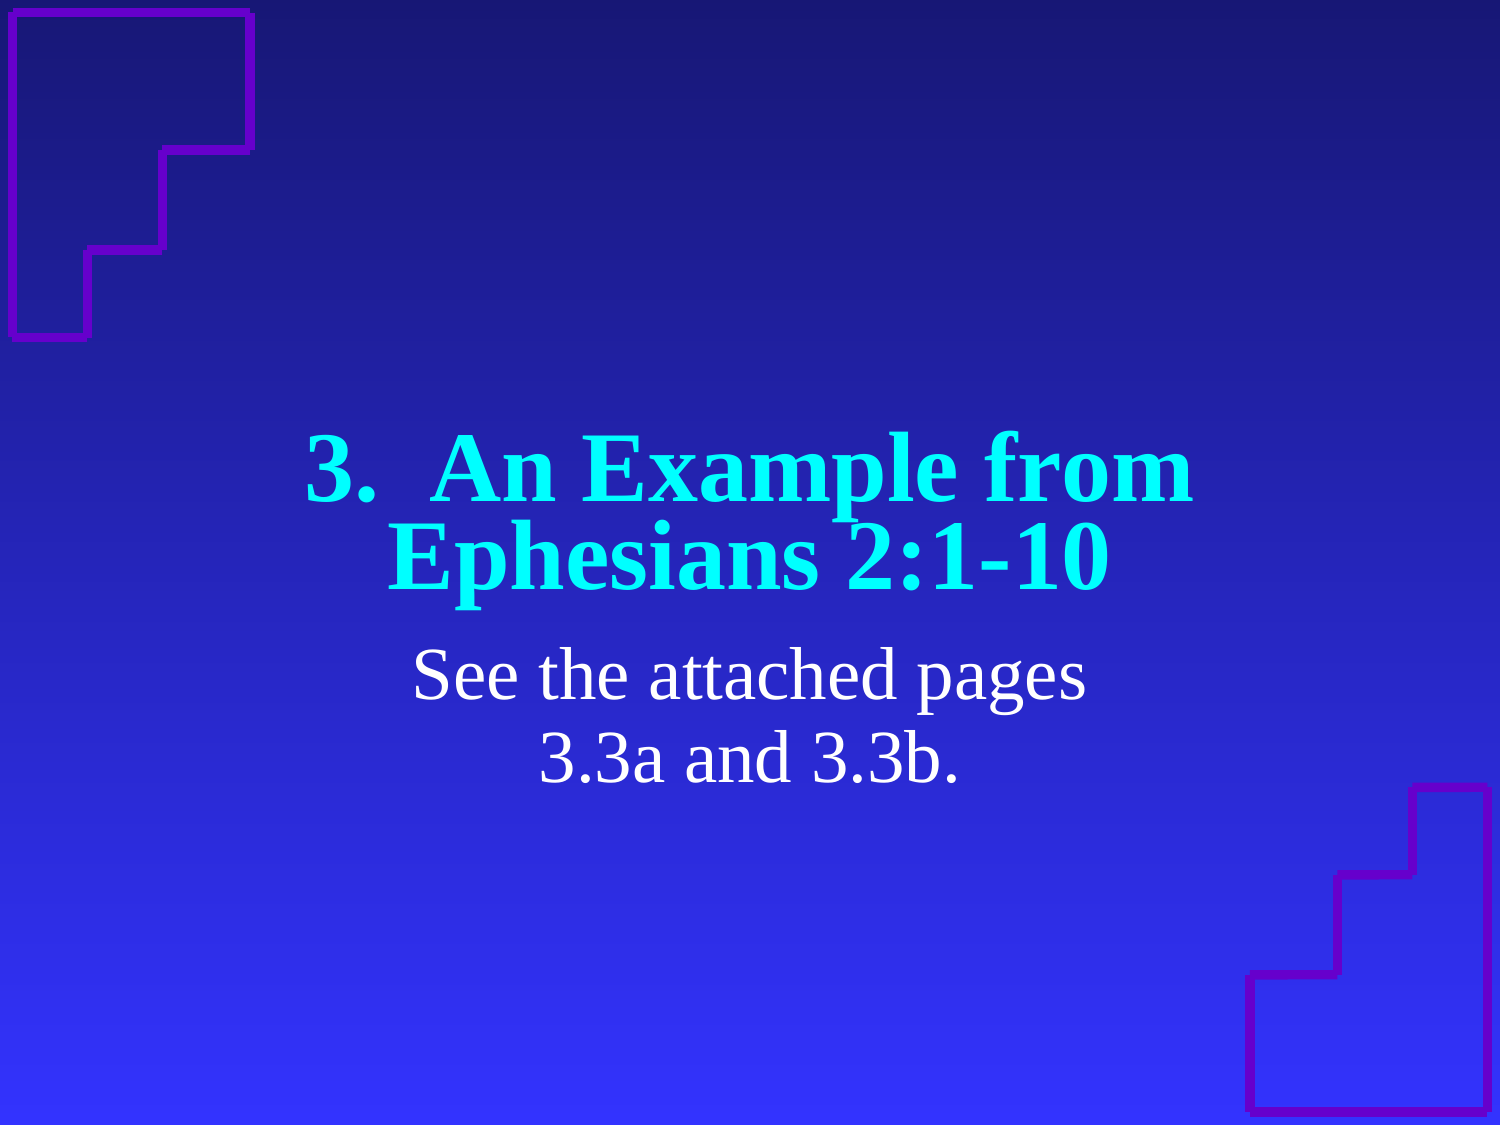

# 3. An Example from Ephesians 2:1-10
See the attached pages
3.3a and 3.3b.